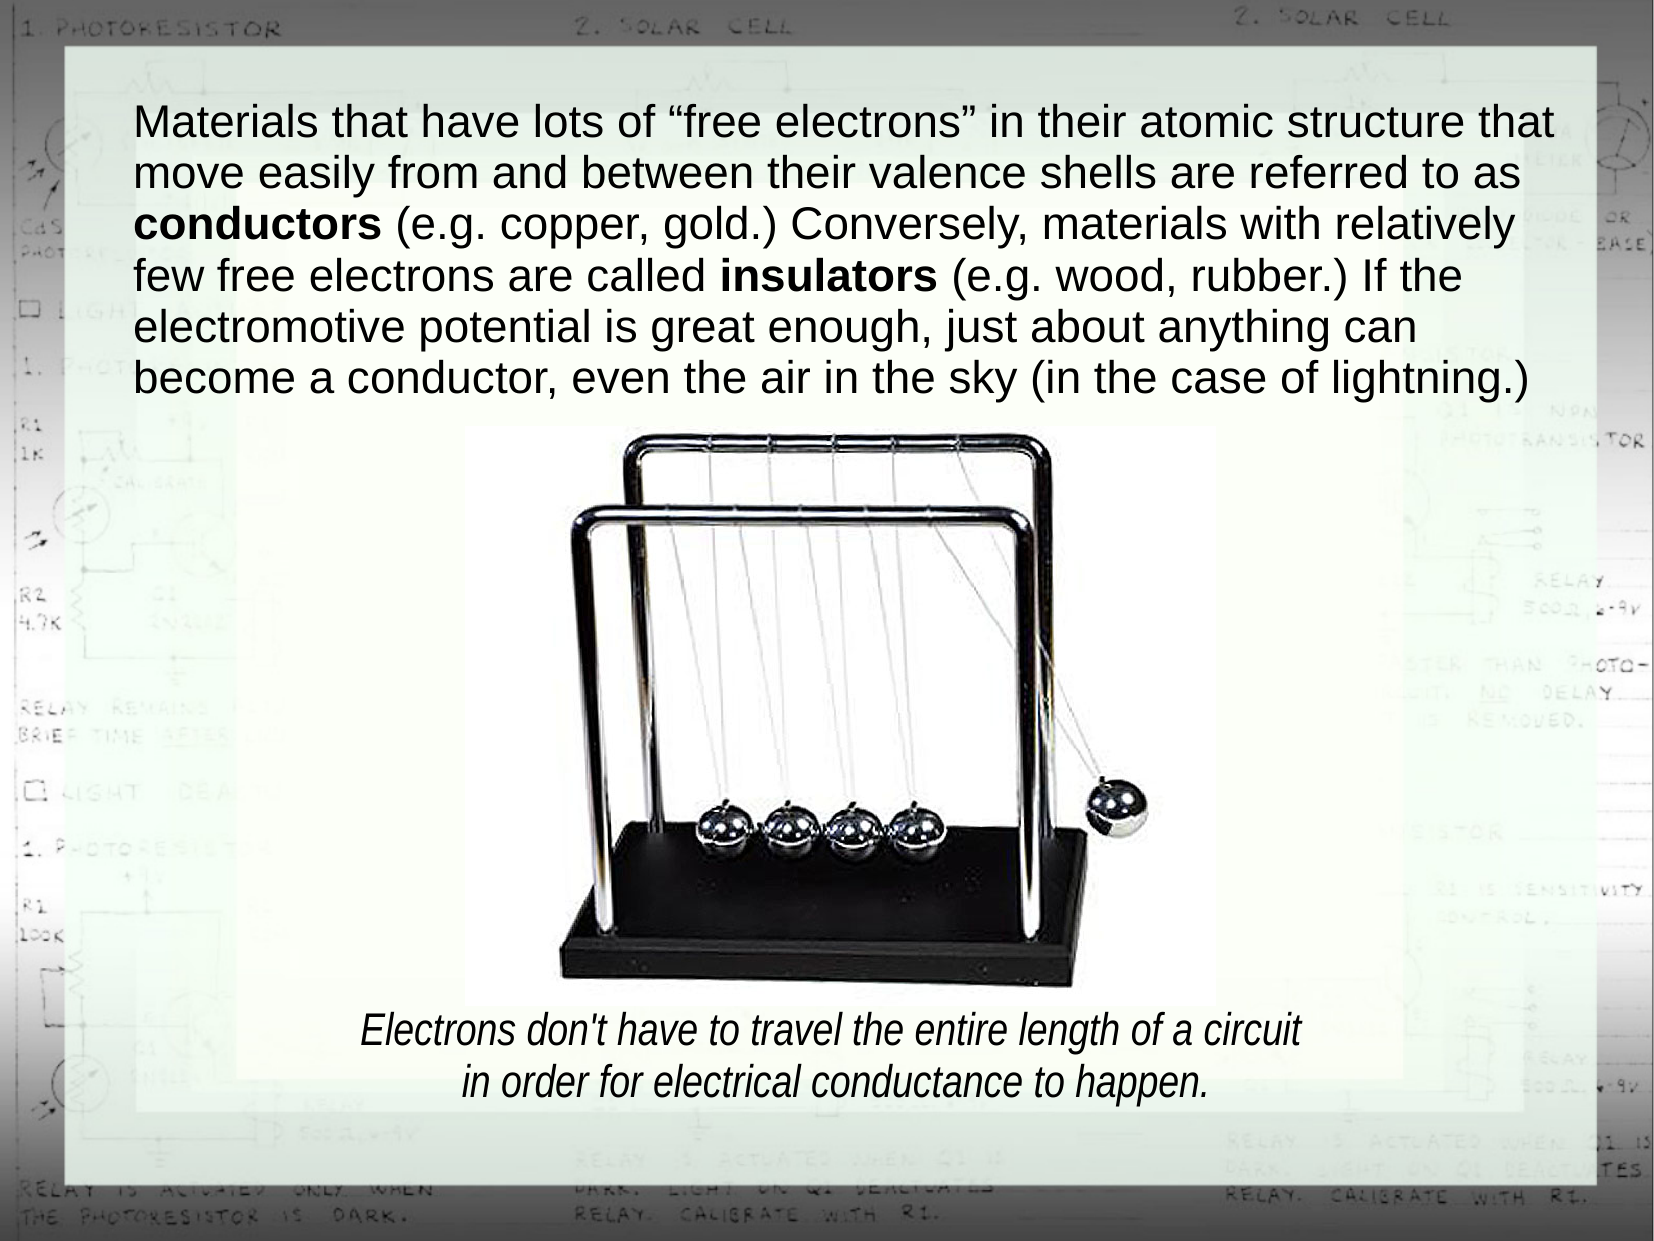

Materials that have lots of “free electrons” in their atomic structure that move easily from and between their valence shells are referred to as conductors (e.g. copper, gold.) Conversely, materials with relatively few free electrons are called insulators (e.g. wood, rubber.) If the electromotive potential is great enough, just about anything can become a conductor, even the air in the sky (in the case of lightning.)
# Electrons don't have to travel the entire length of a circuit in order for electrical conductance to happen.